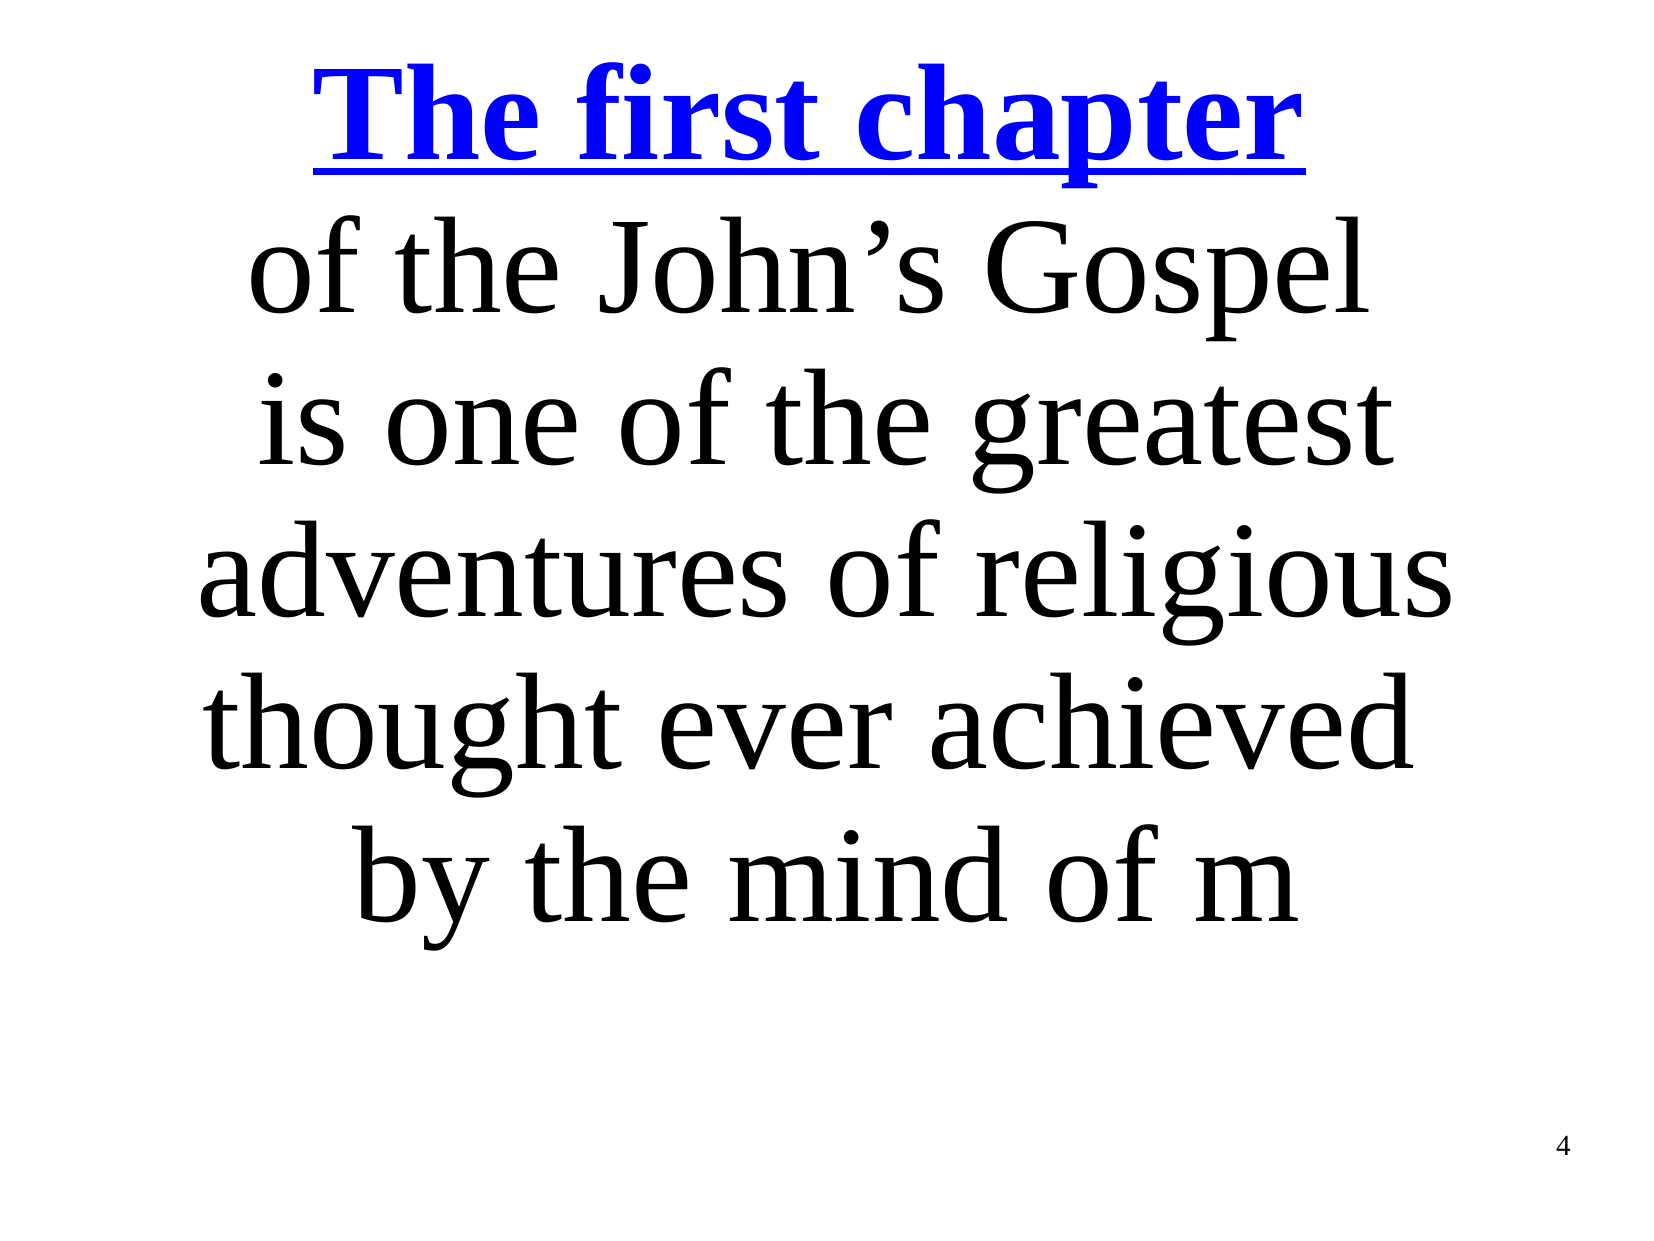

# The first chapter of the John’s Gospel is one of the greatest adventures of religious thought ever achieved by the mind of m
4